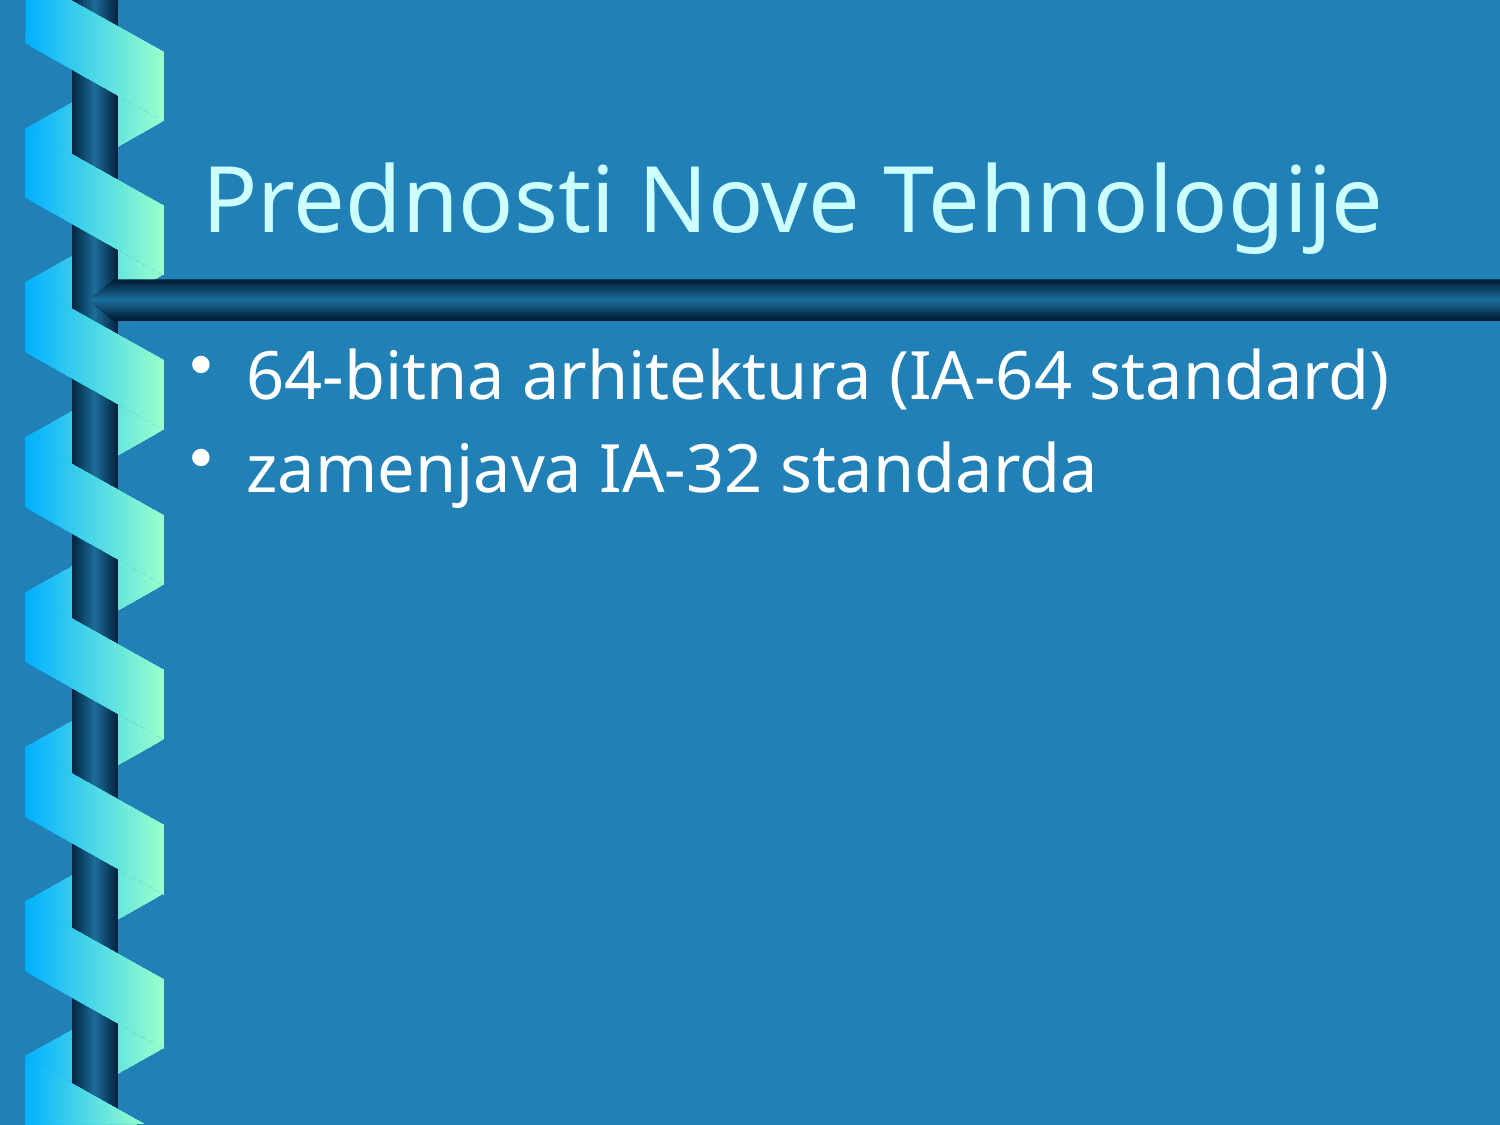

# Prednosti Nove Tehnologije
64-bitna arhitektura (IA-64 standard)
zamenjava IA-32 standarda